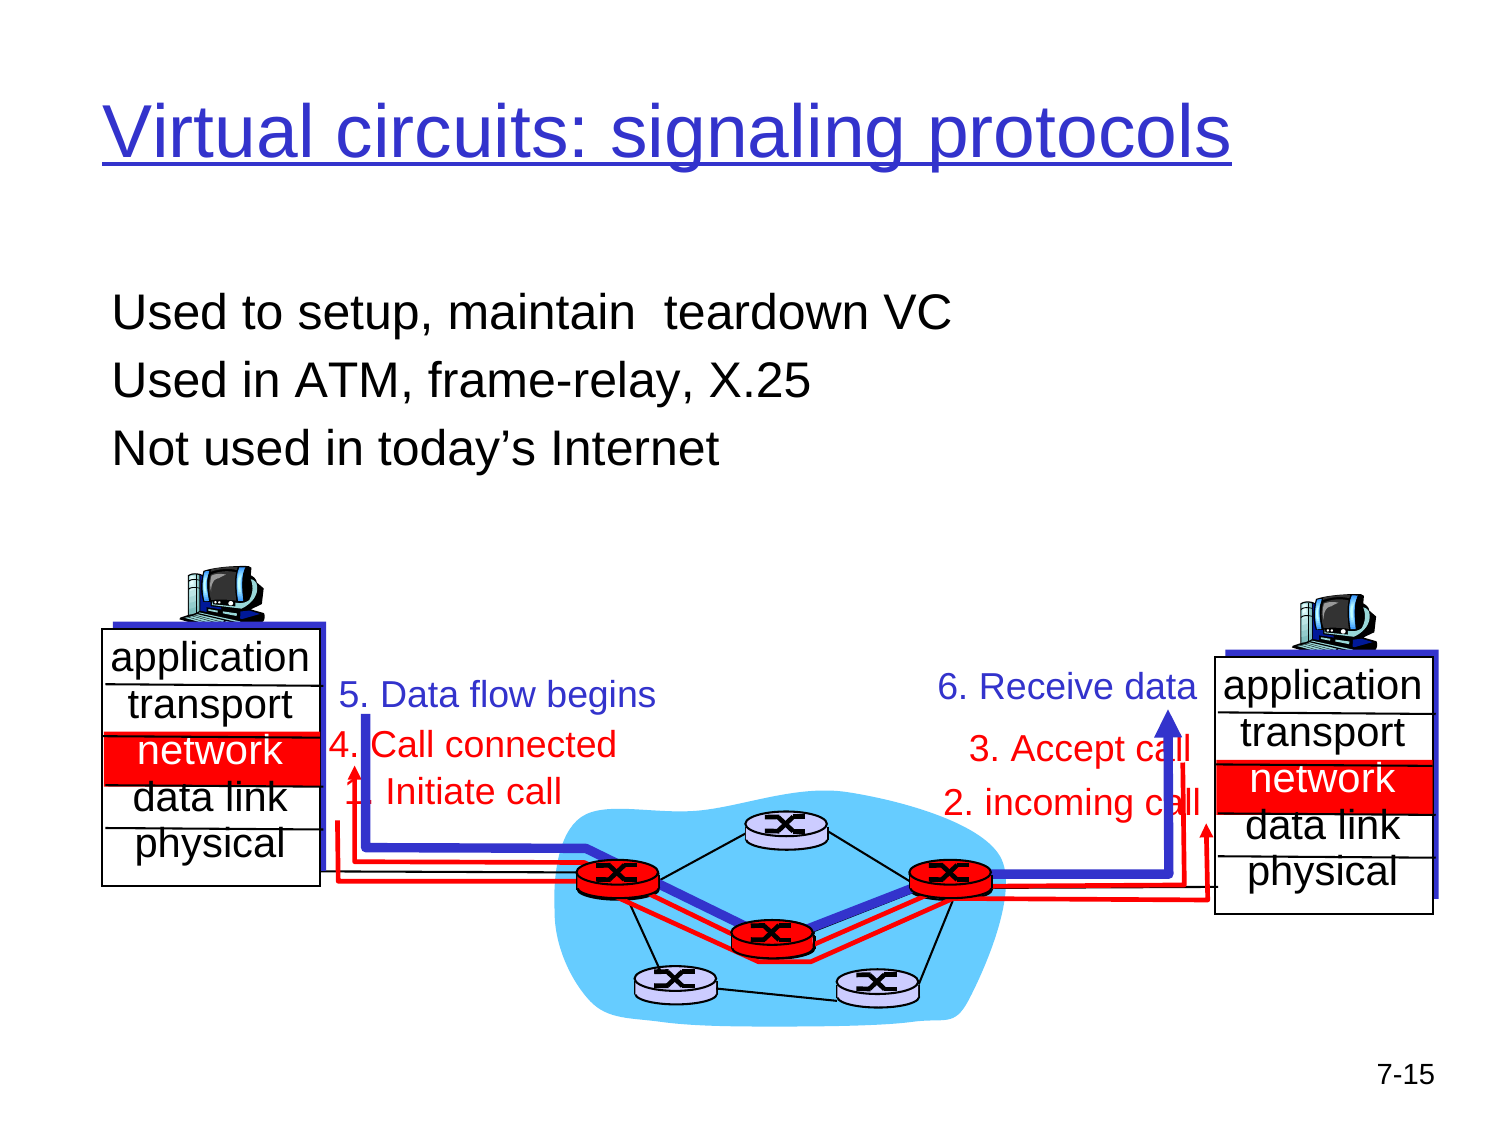

# Virtual circuits: signaling protocols
Used to setup, maintain teardown VC
Used in ATM, frame-relay, X.25
Not used in today’s Internet
application
transport
network
data link
physical
application
transport
network
data link
physical
6. Receive data
5. Data flow begins
4. Call connected
3. Accept call
1. Initiate call
2. incoming call
15